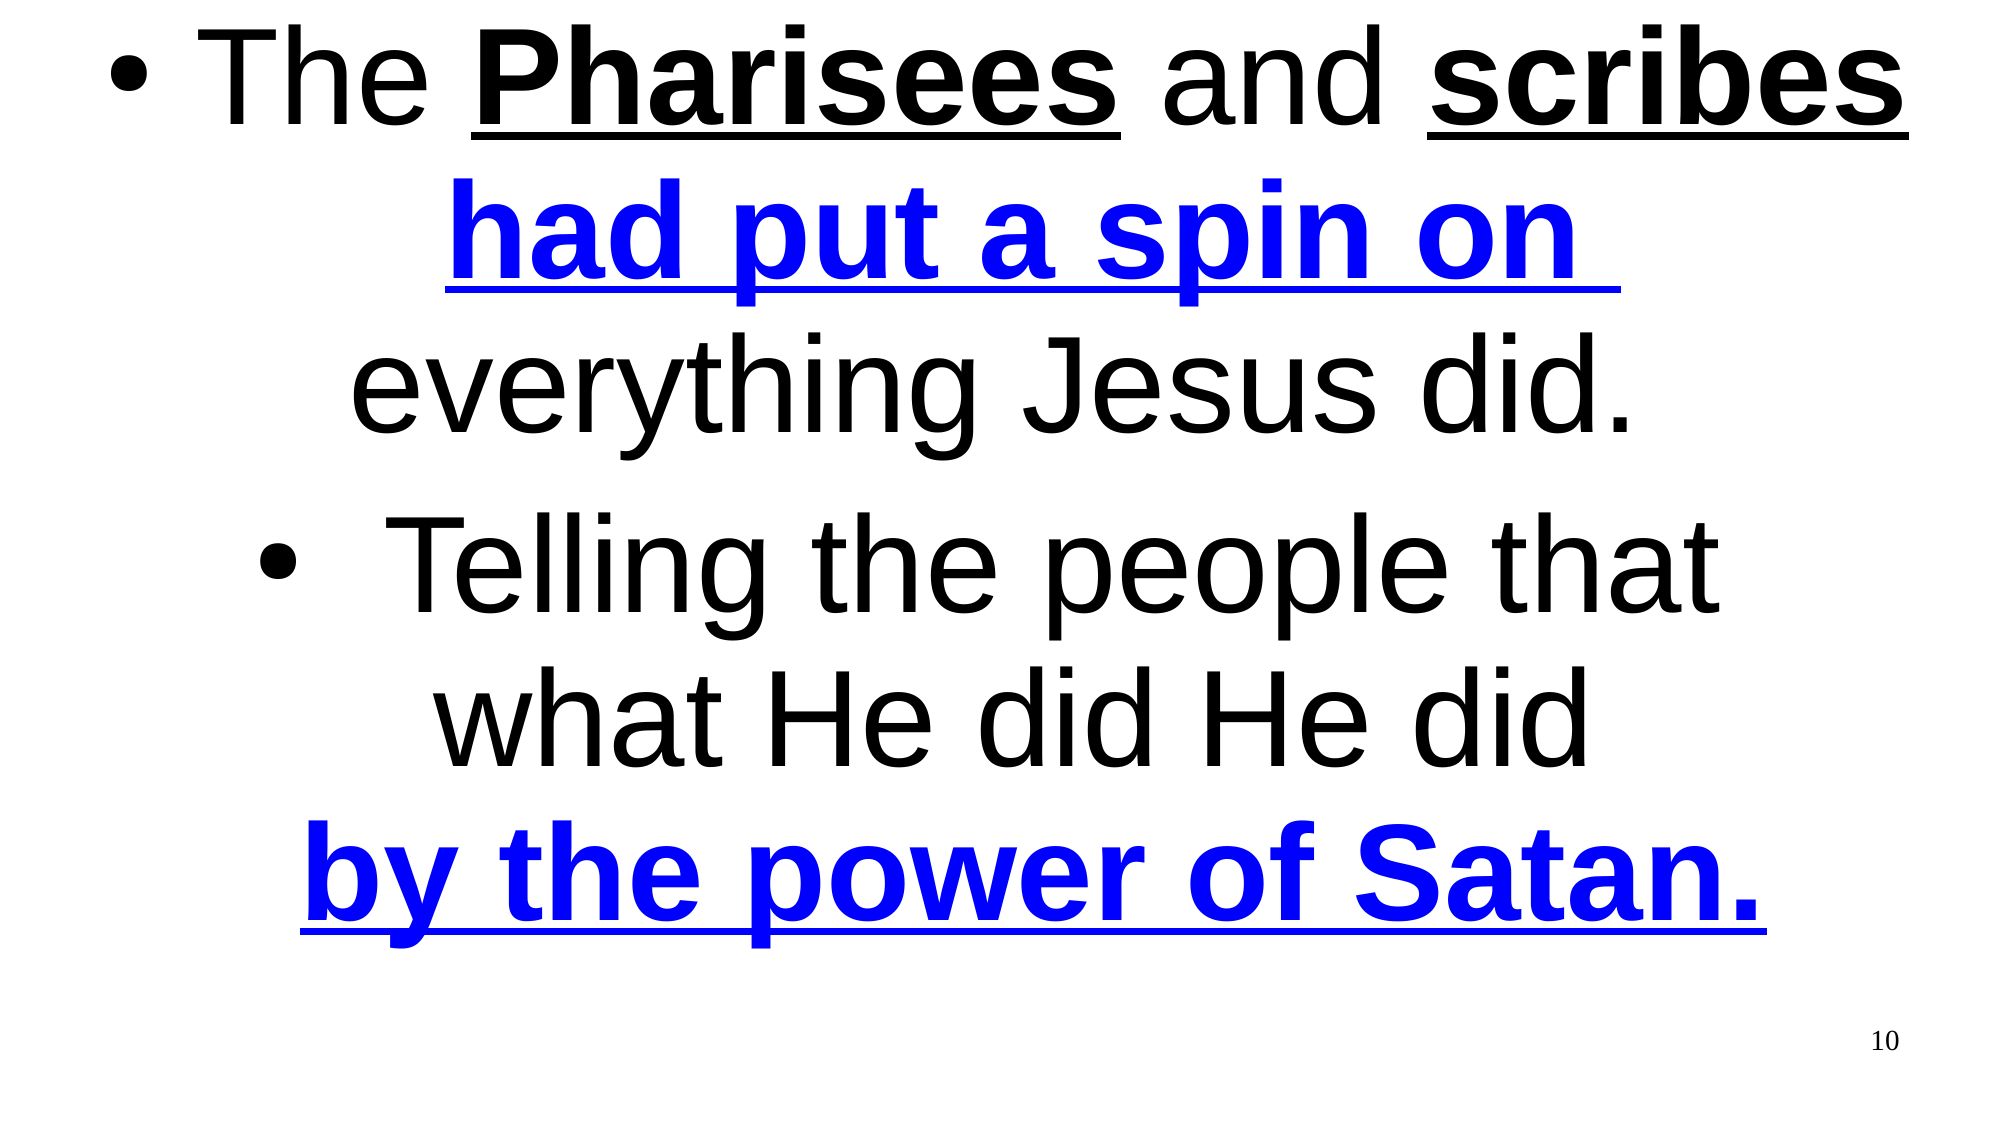

# The Pharisees and scribes had put a spin on everything Jesus did.
 Telling the people that
what He did He did
by the power of Satan.
10